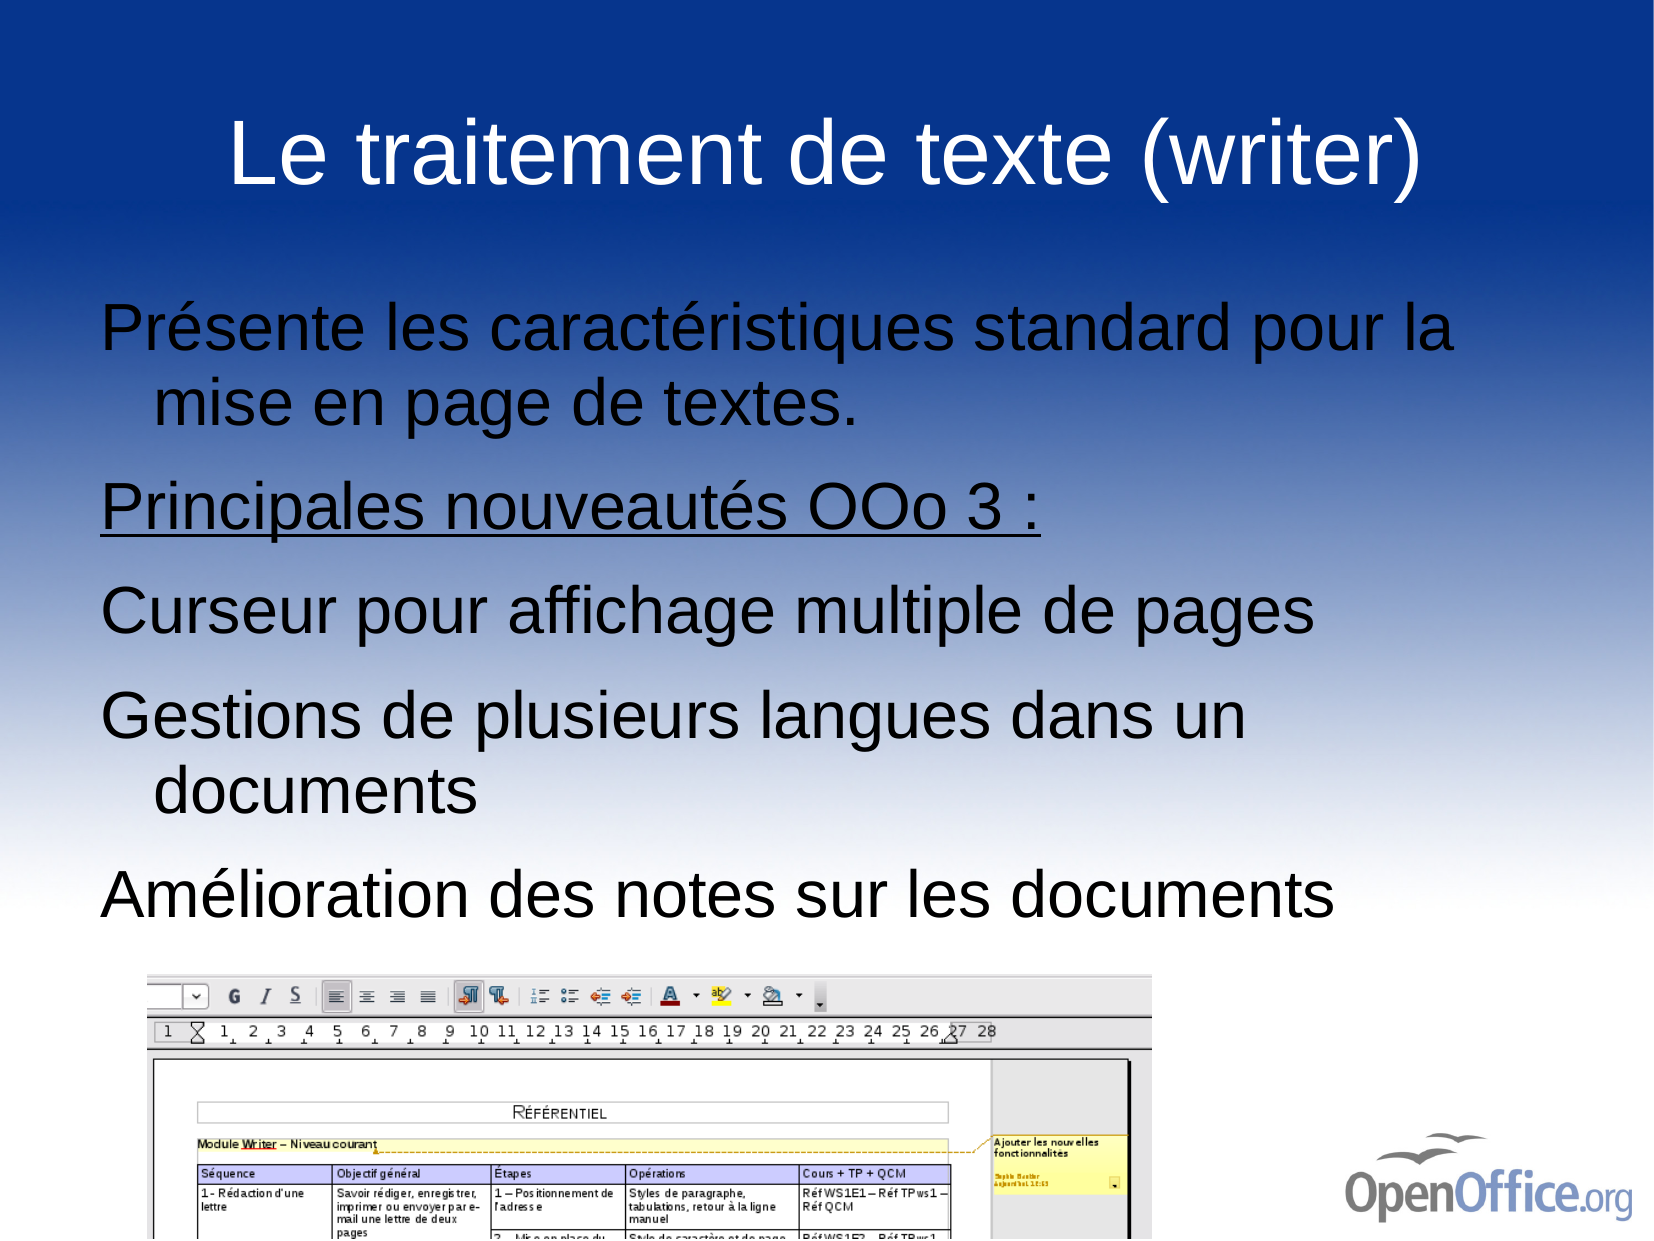

# Le traitement de texte (writer)
Présente les caractéristiques standard pour la mise en page de textes.
Principales nouveautés OOo 3 :
Curseur pour affichage multiple de pages
Gestions de plusieurs langues dans un documents
Amélioration des notes sur les documents